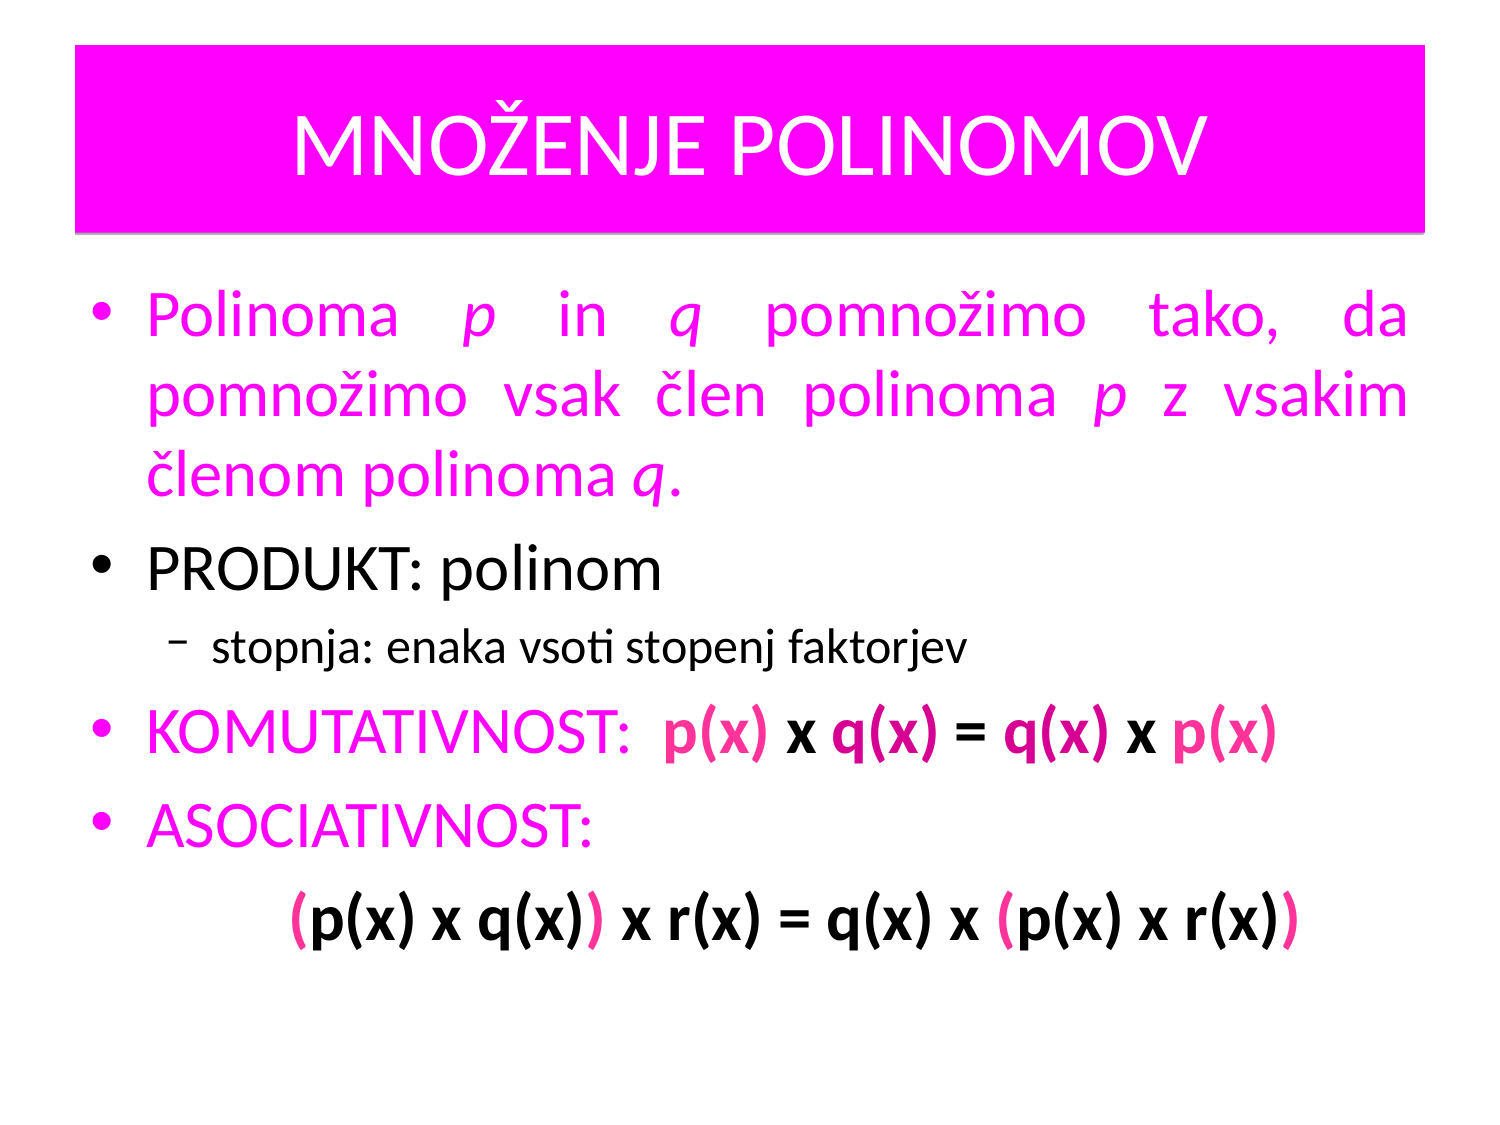

# MNOŽENJE POLINOMOV
Polinoma p in q pomnožimo tako, da pomnožimo vsak člen polinoma p z vsakim členom polinoma q.
PRODUKT: polinom
stopnja: enaka vsoti stopenj faktorjev
KOMUTATIVNOST: p(x) x q(x) = q(x) x p(x)
ASOCIATIVNOST:
 (p(x) x q(x)) x r(x) = q(x) x (p(x) x r(x))